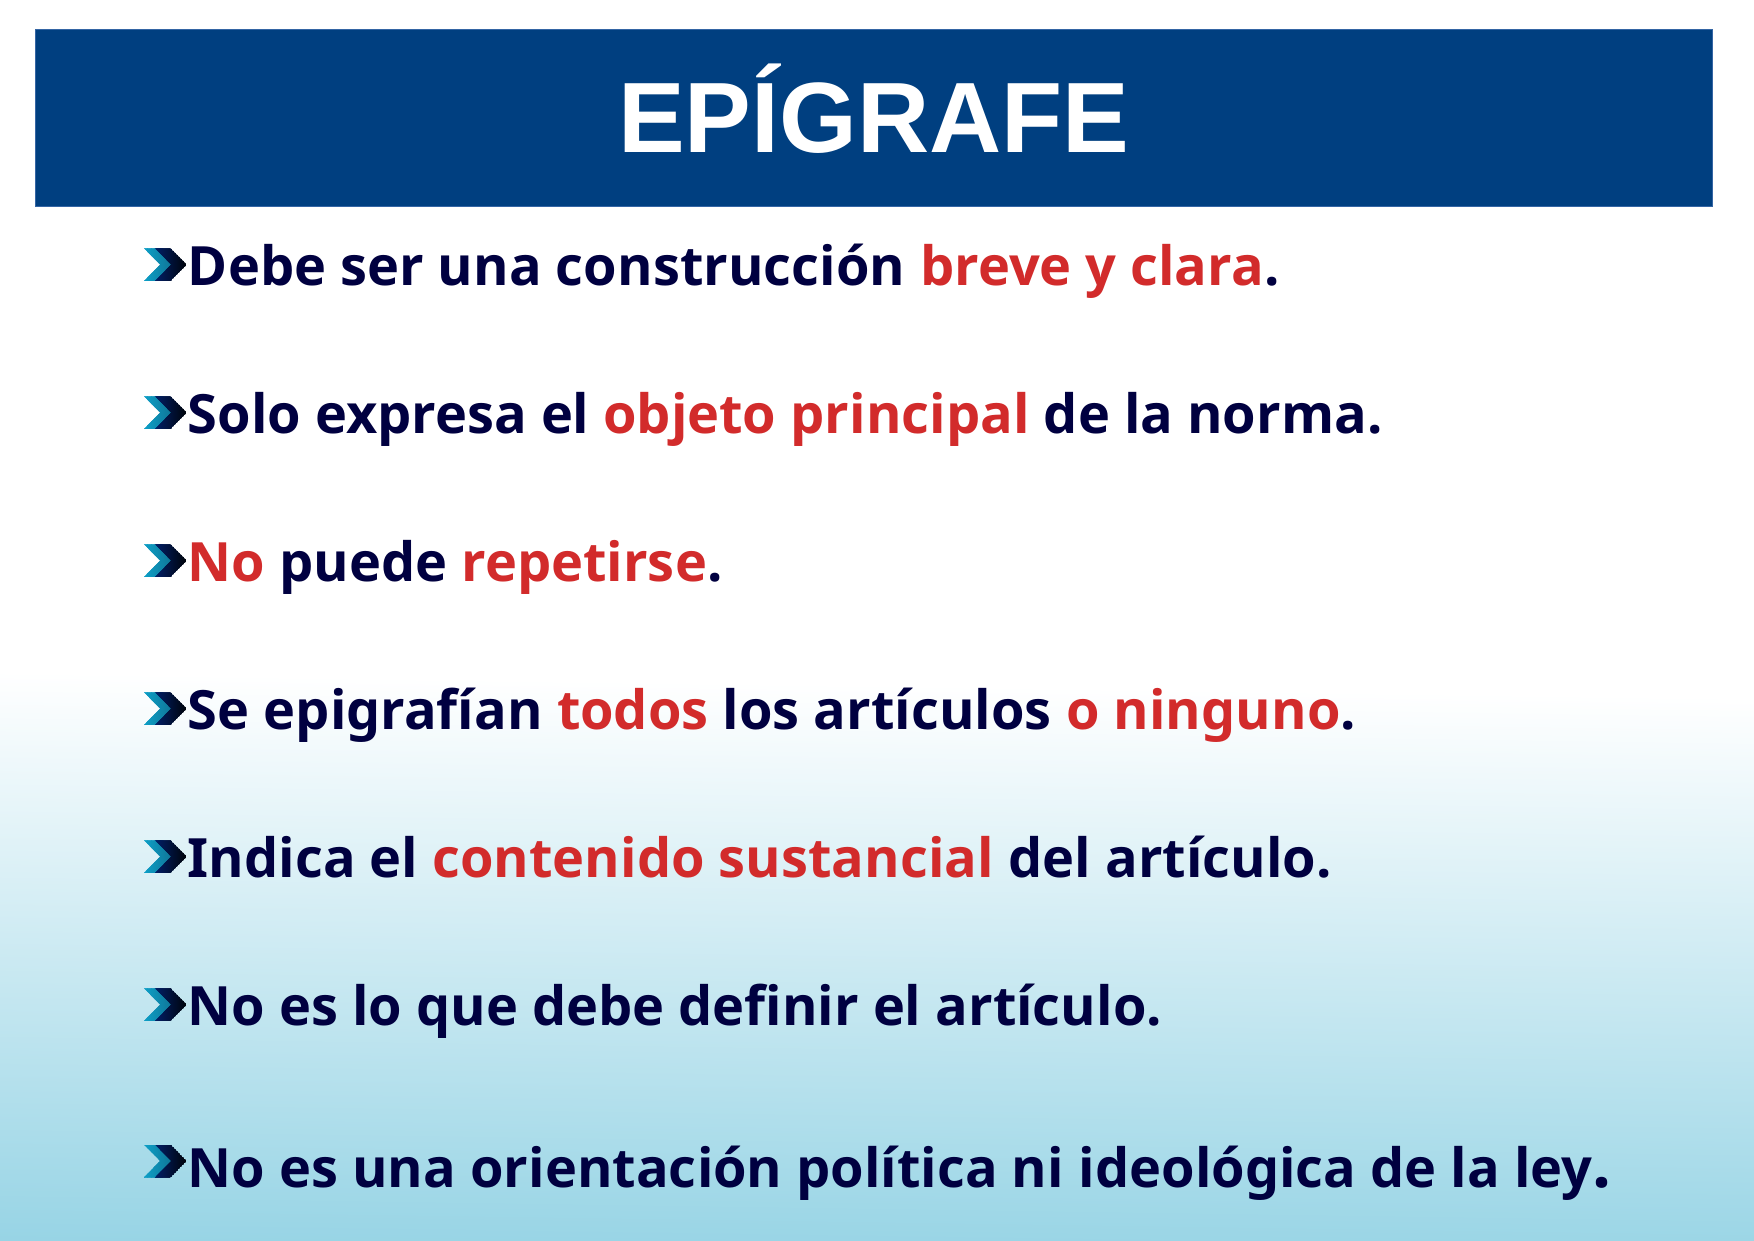

EPÍGRAFE
# Debe ser una construcción breve y clara.
Solo expresa el objeto principal de la norma.
No puede repetirse.
Se epigrafían todos los artículos o ninguno.
Indica el contenido sustancial del artículo.
No es lo que debe definir el artículo.
No es una orientación política ni ideológica de la ley.